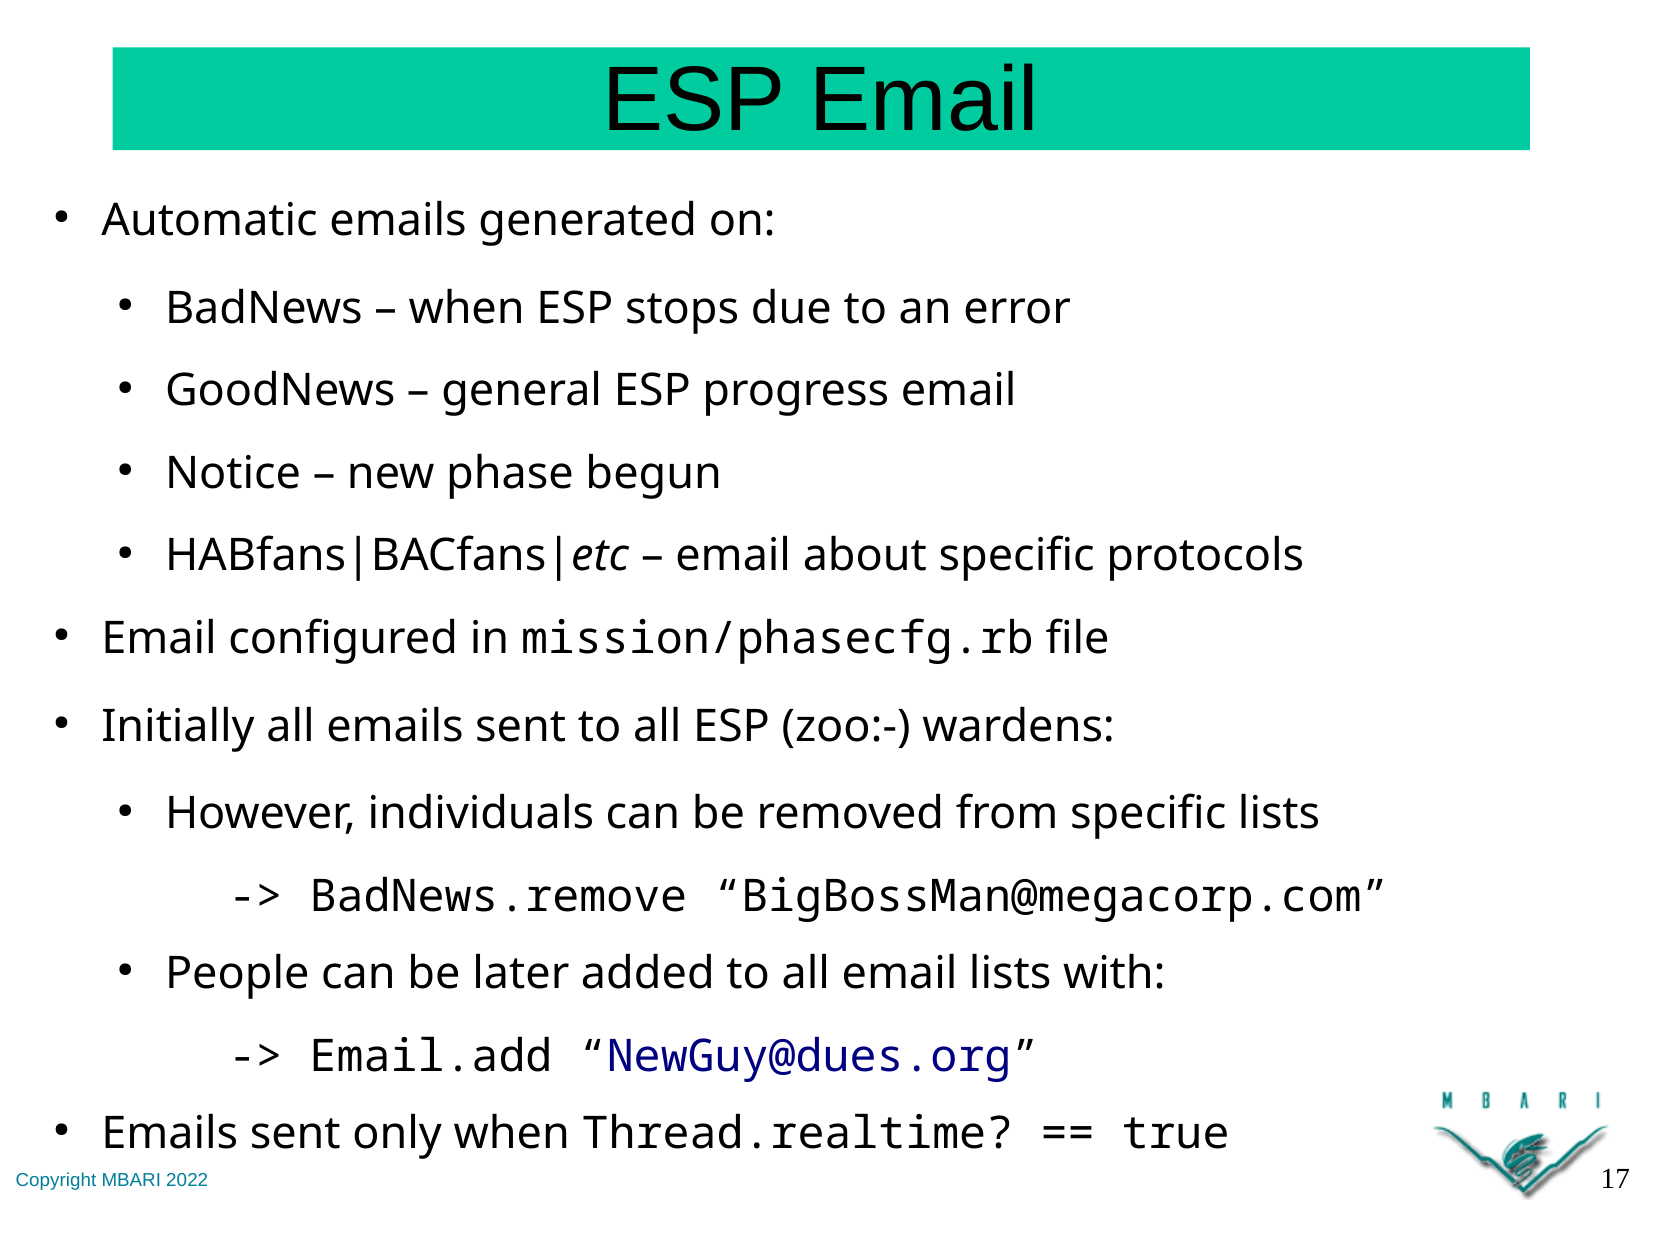

# ESP Email
Automatic emails generated on:
BadNews – when ESP stops due to an error
GoodNews – general ESP progress email
Notice – new phase begun
HABfans|BACfans|etc – email about specific protocols
Email configured in mission/phasecfg.rb file
Initially all emails sent to all ESP (zoo:-) wardens:
However, individuals can be removed from specific lists
-> BadNews.remove “BigBossMan@megacorp.com”
People can be later added to all email lists with:
-> Email.add “NewGuy@dues.org”
Emails sent only when Thread.realtime? == true